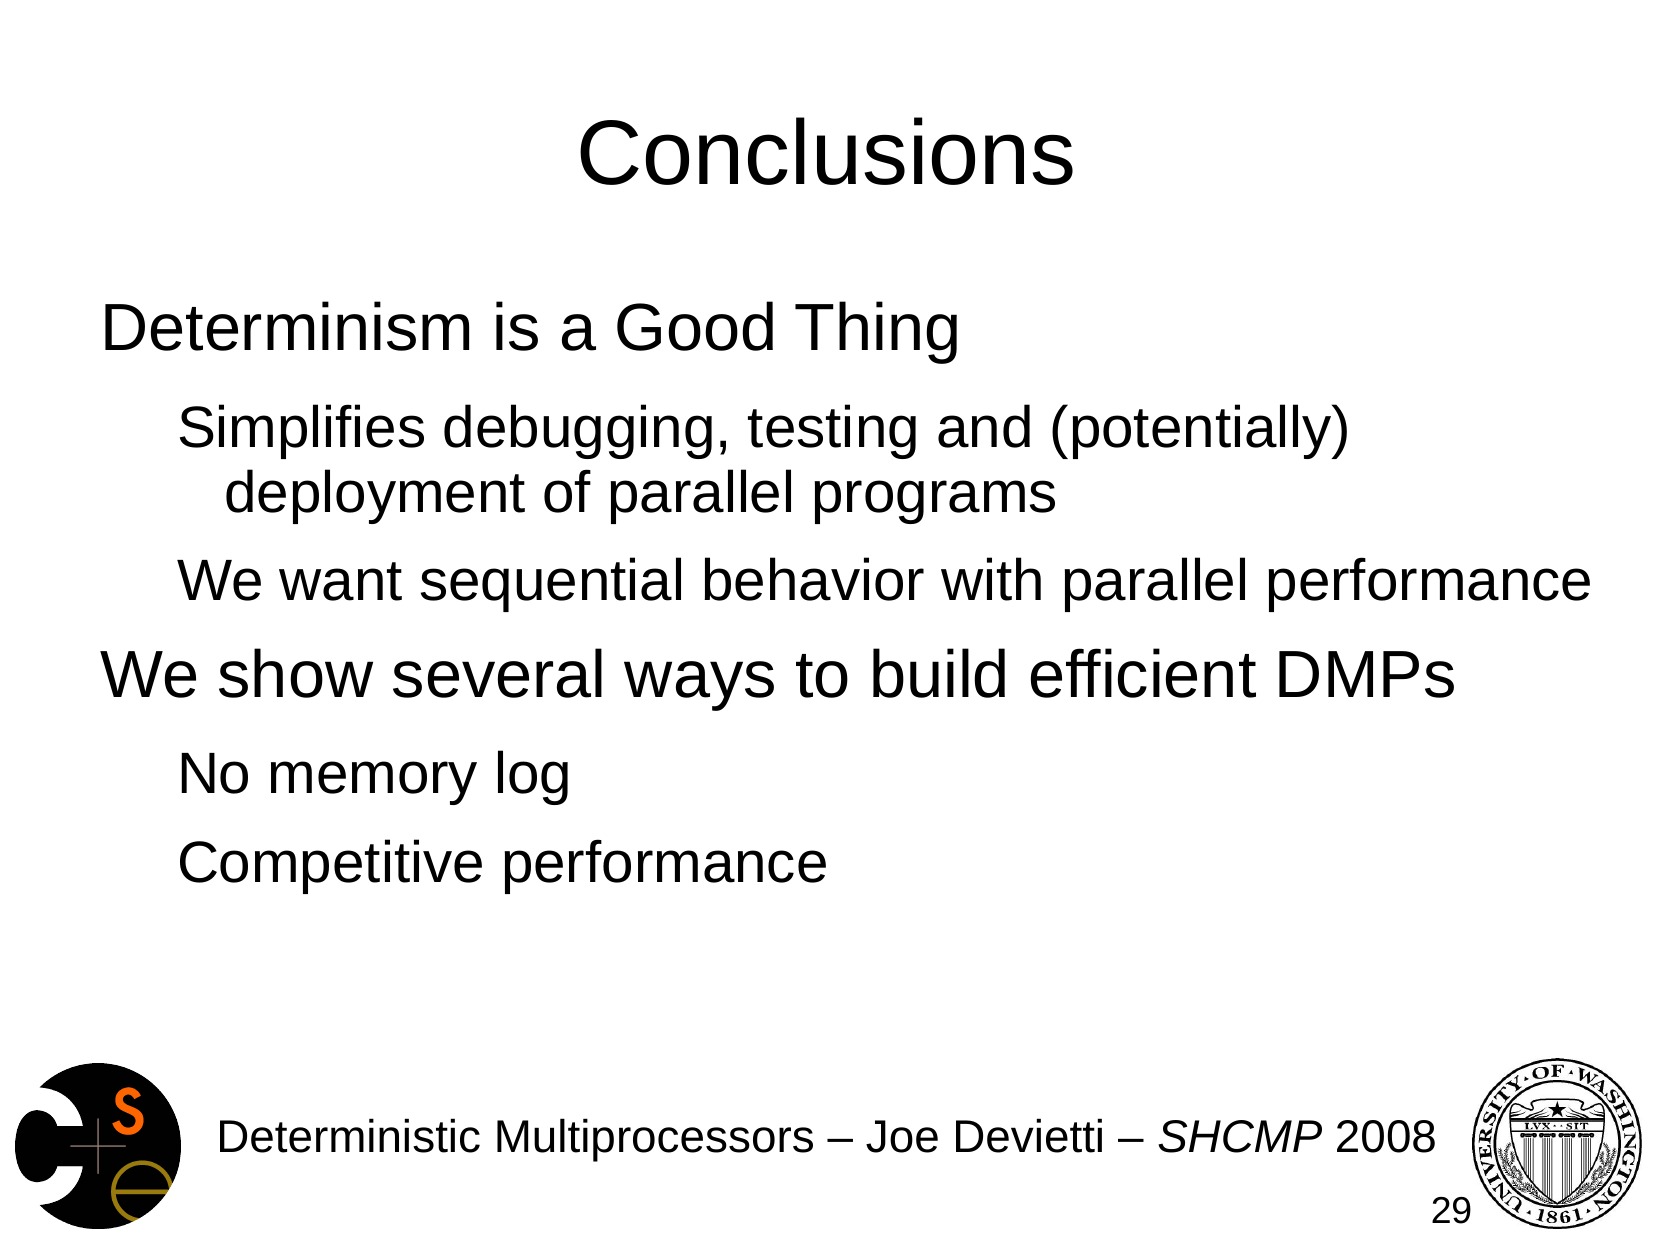

# Conclusions
Determinism is a Good Thing
Simplifies debugging, testing and (potentially) deployment of parallel programs
We want sequential behavior with parallel performance
We show several ways to build efficient DMPs
No memory log
Competitive performance
29